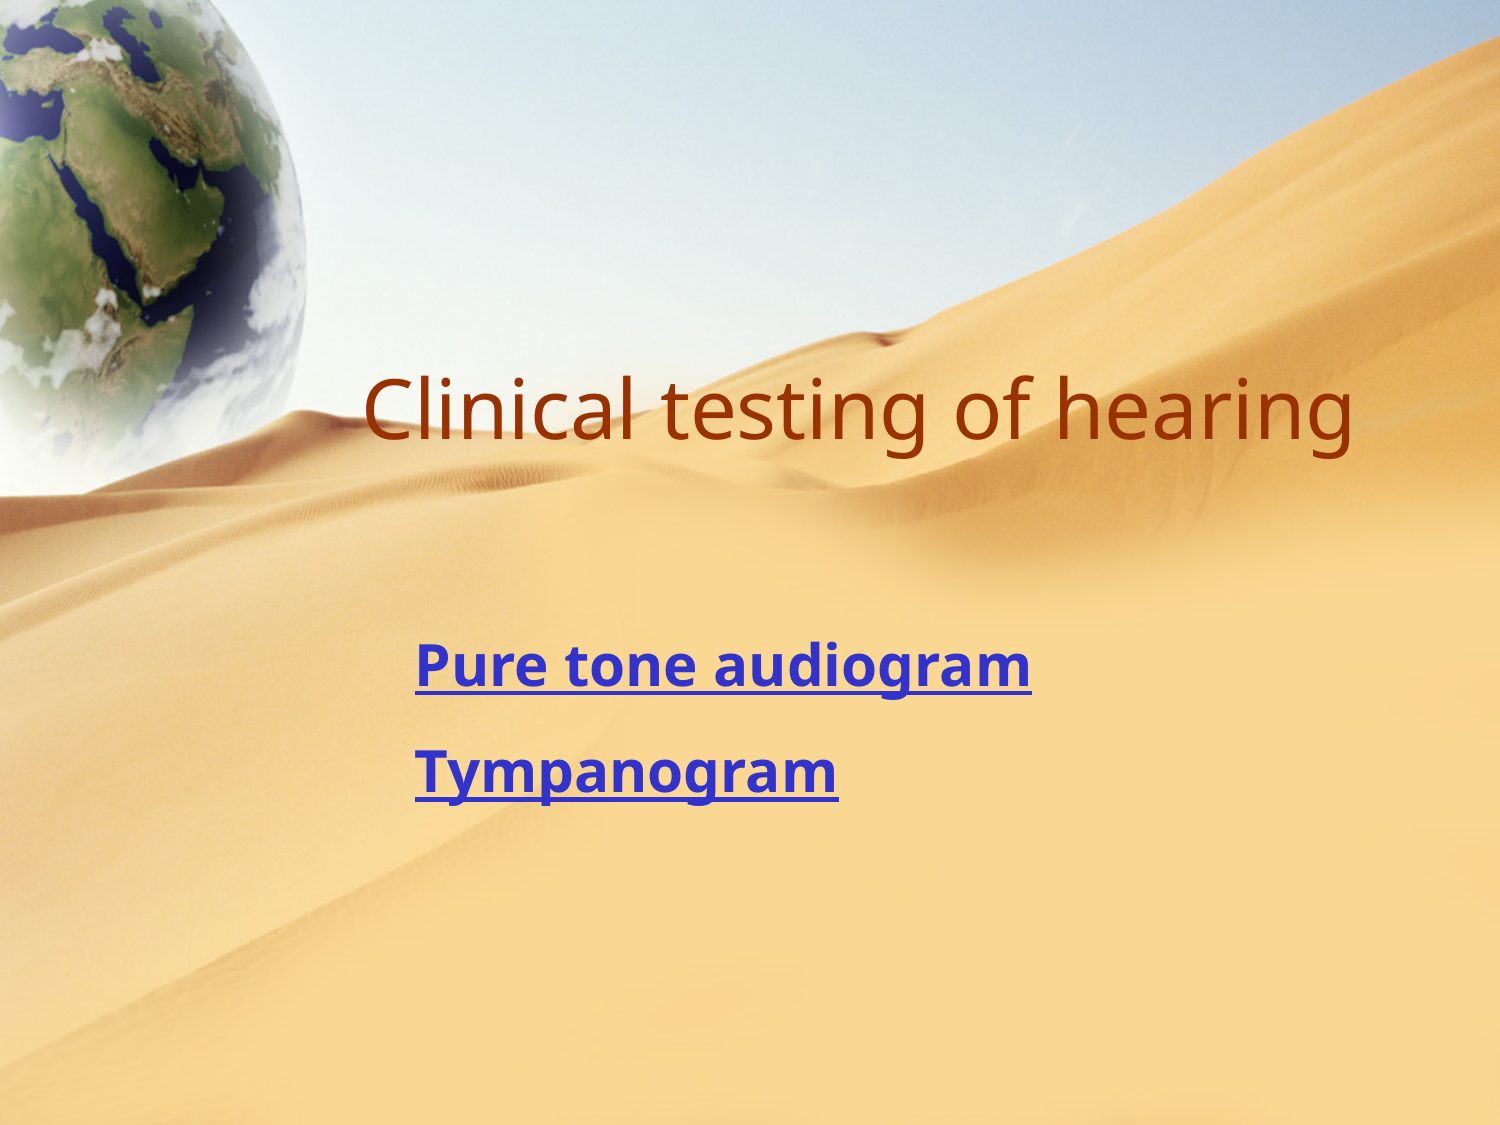

Clinical testing of hearing
Pure tone audiogram
Tympanogram